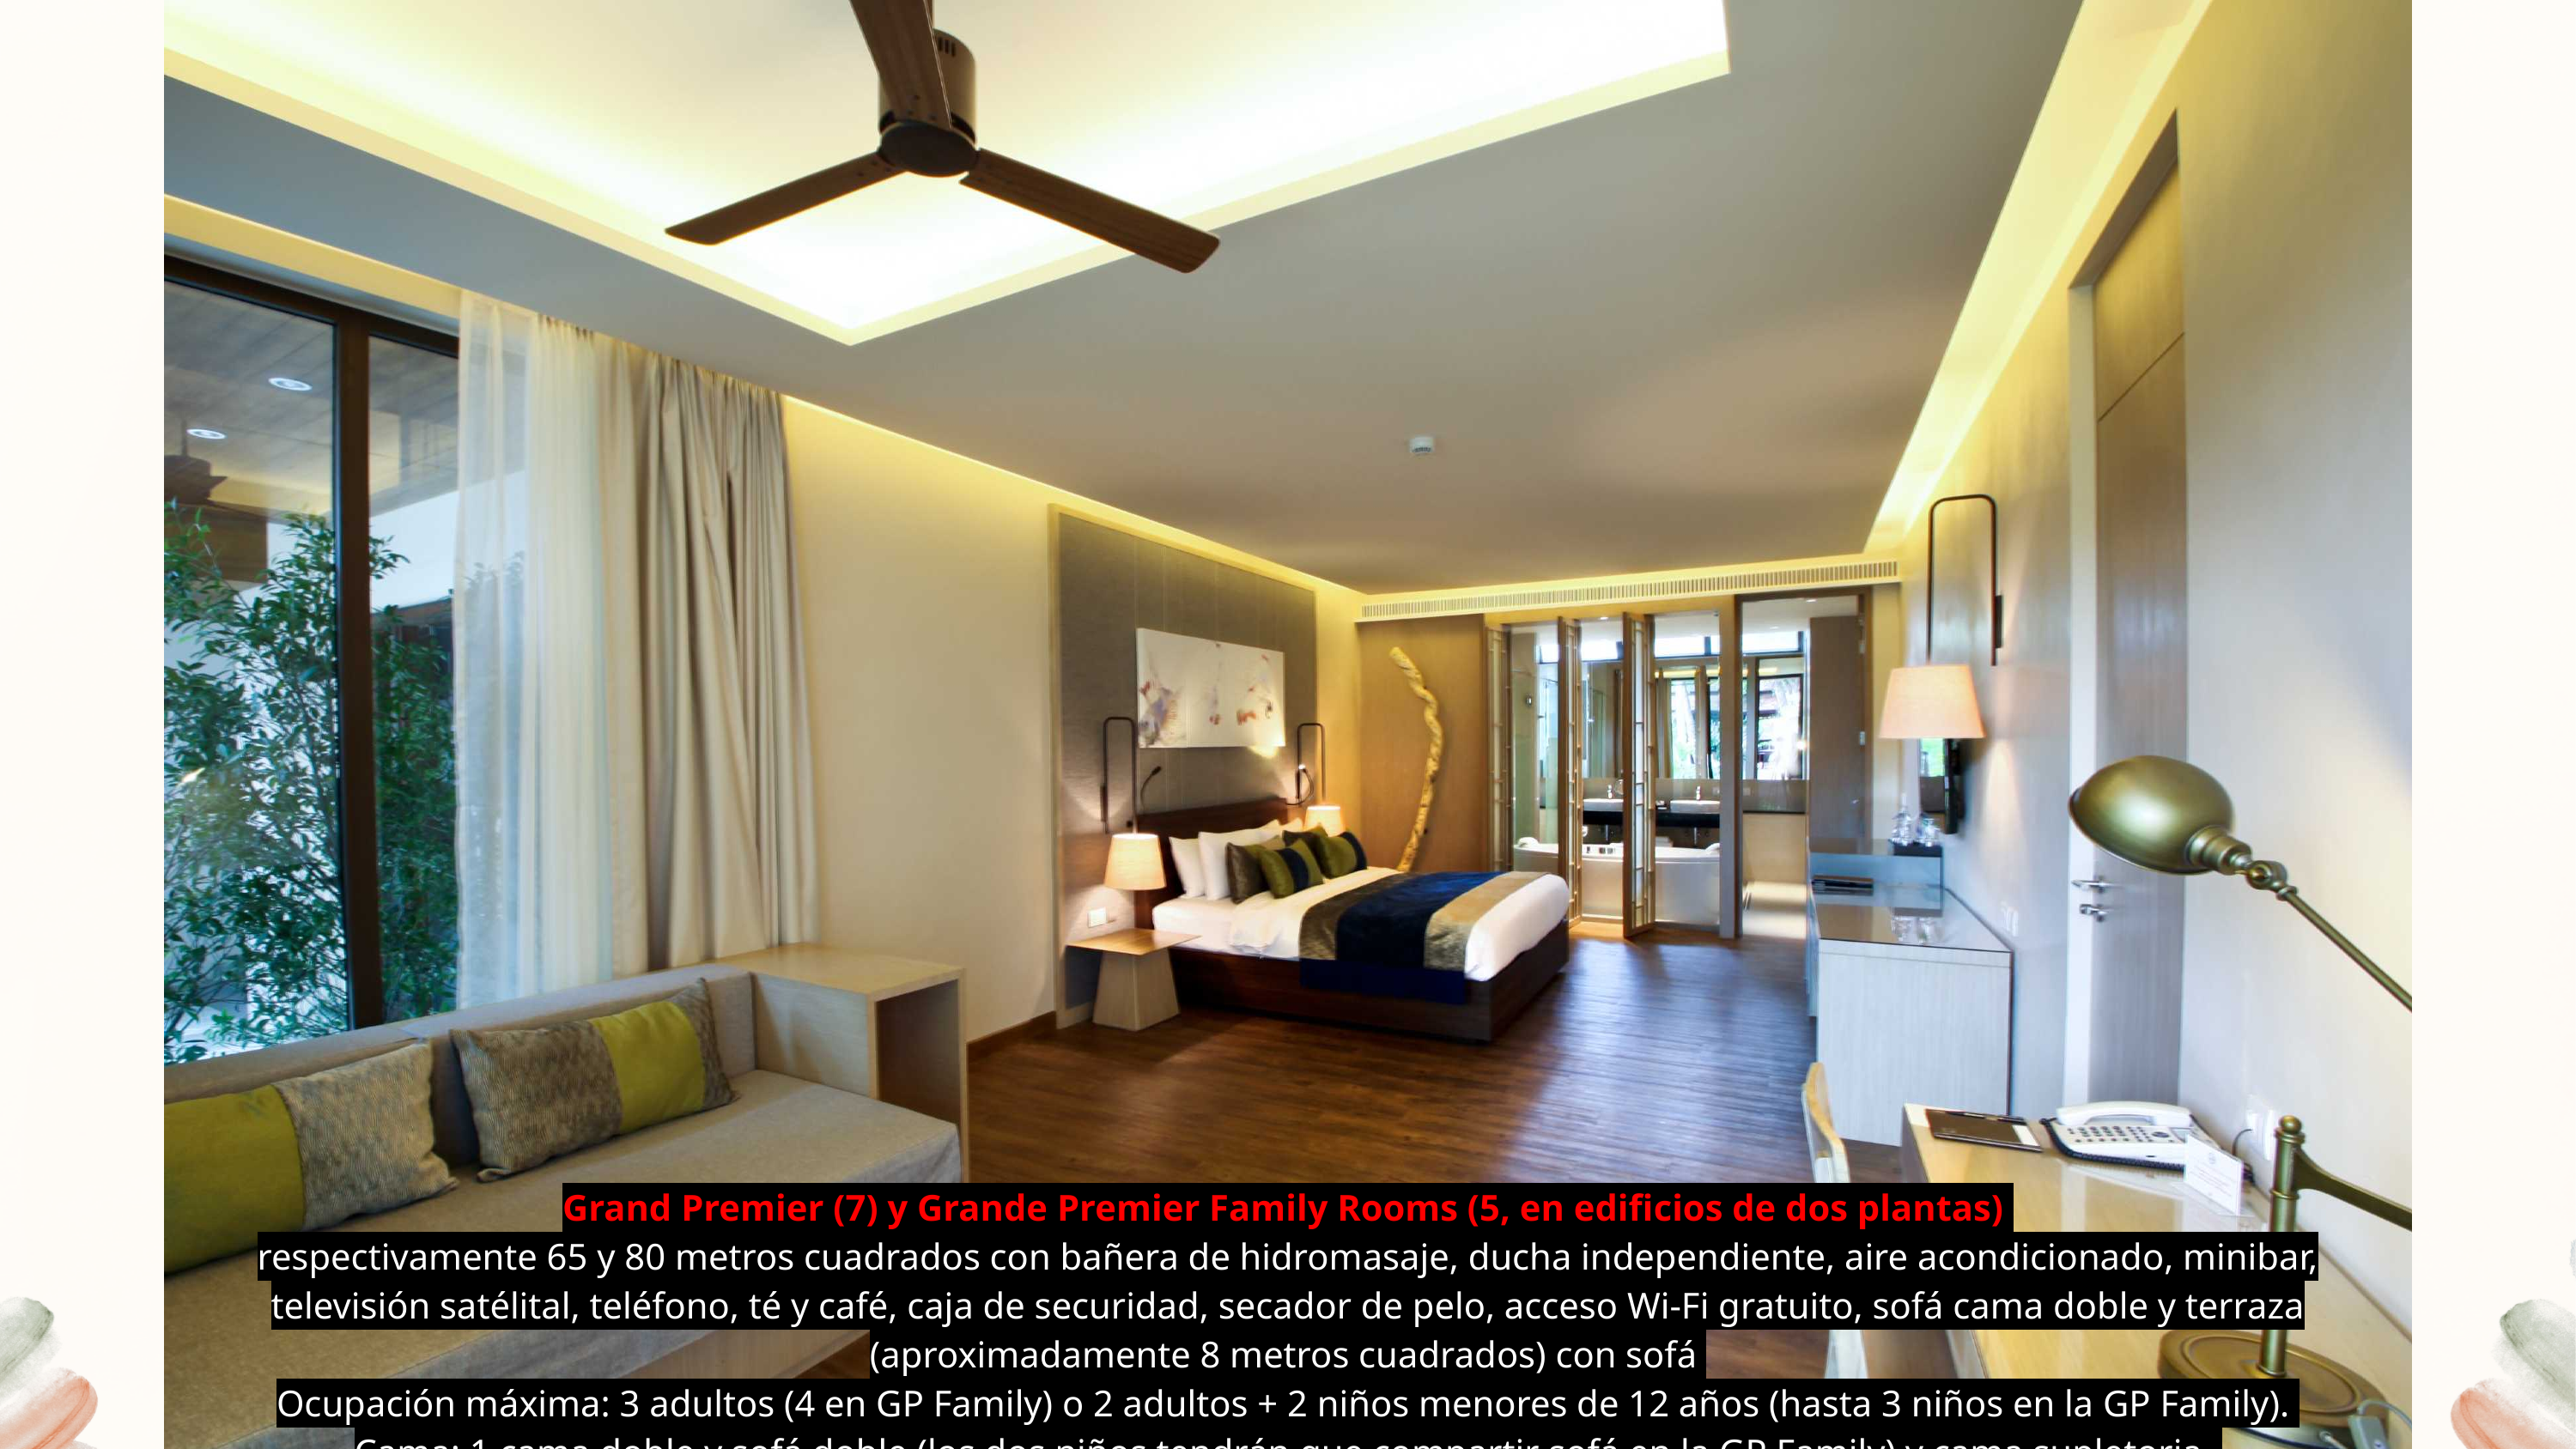

Grand Premier (7) y Grande Premier Family Rooms (5, en edificios de dos plantas)
respectivamente 65 y 80 metros cuadrados con bañera de hidromasaje, ducha independiente, aire acondicionado, minibar, televisión satélital, teléfono, té y café, caja de securidad, secador de pelo, acceso Wi-Fi gratuito, sofá cama doble y terraza (aproximadamente 8 metros cuadrados) con sofá
Ocupación máxima: 3 adultos (4 en GP Family) o 2 adultos + 2 niños menores de 12 años (hasta 3 niños en la GP Family).
Cama: 1 cama doble y sofá doble (los dos niños tendrán que compartir sofá en la GP Family) y cama supletoria.
Vista: Jardines **Ideal para familias**